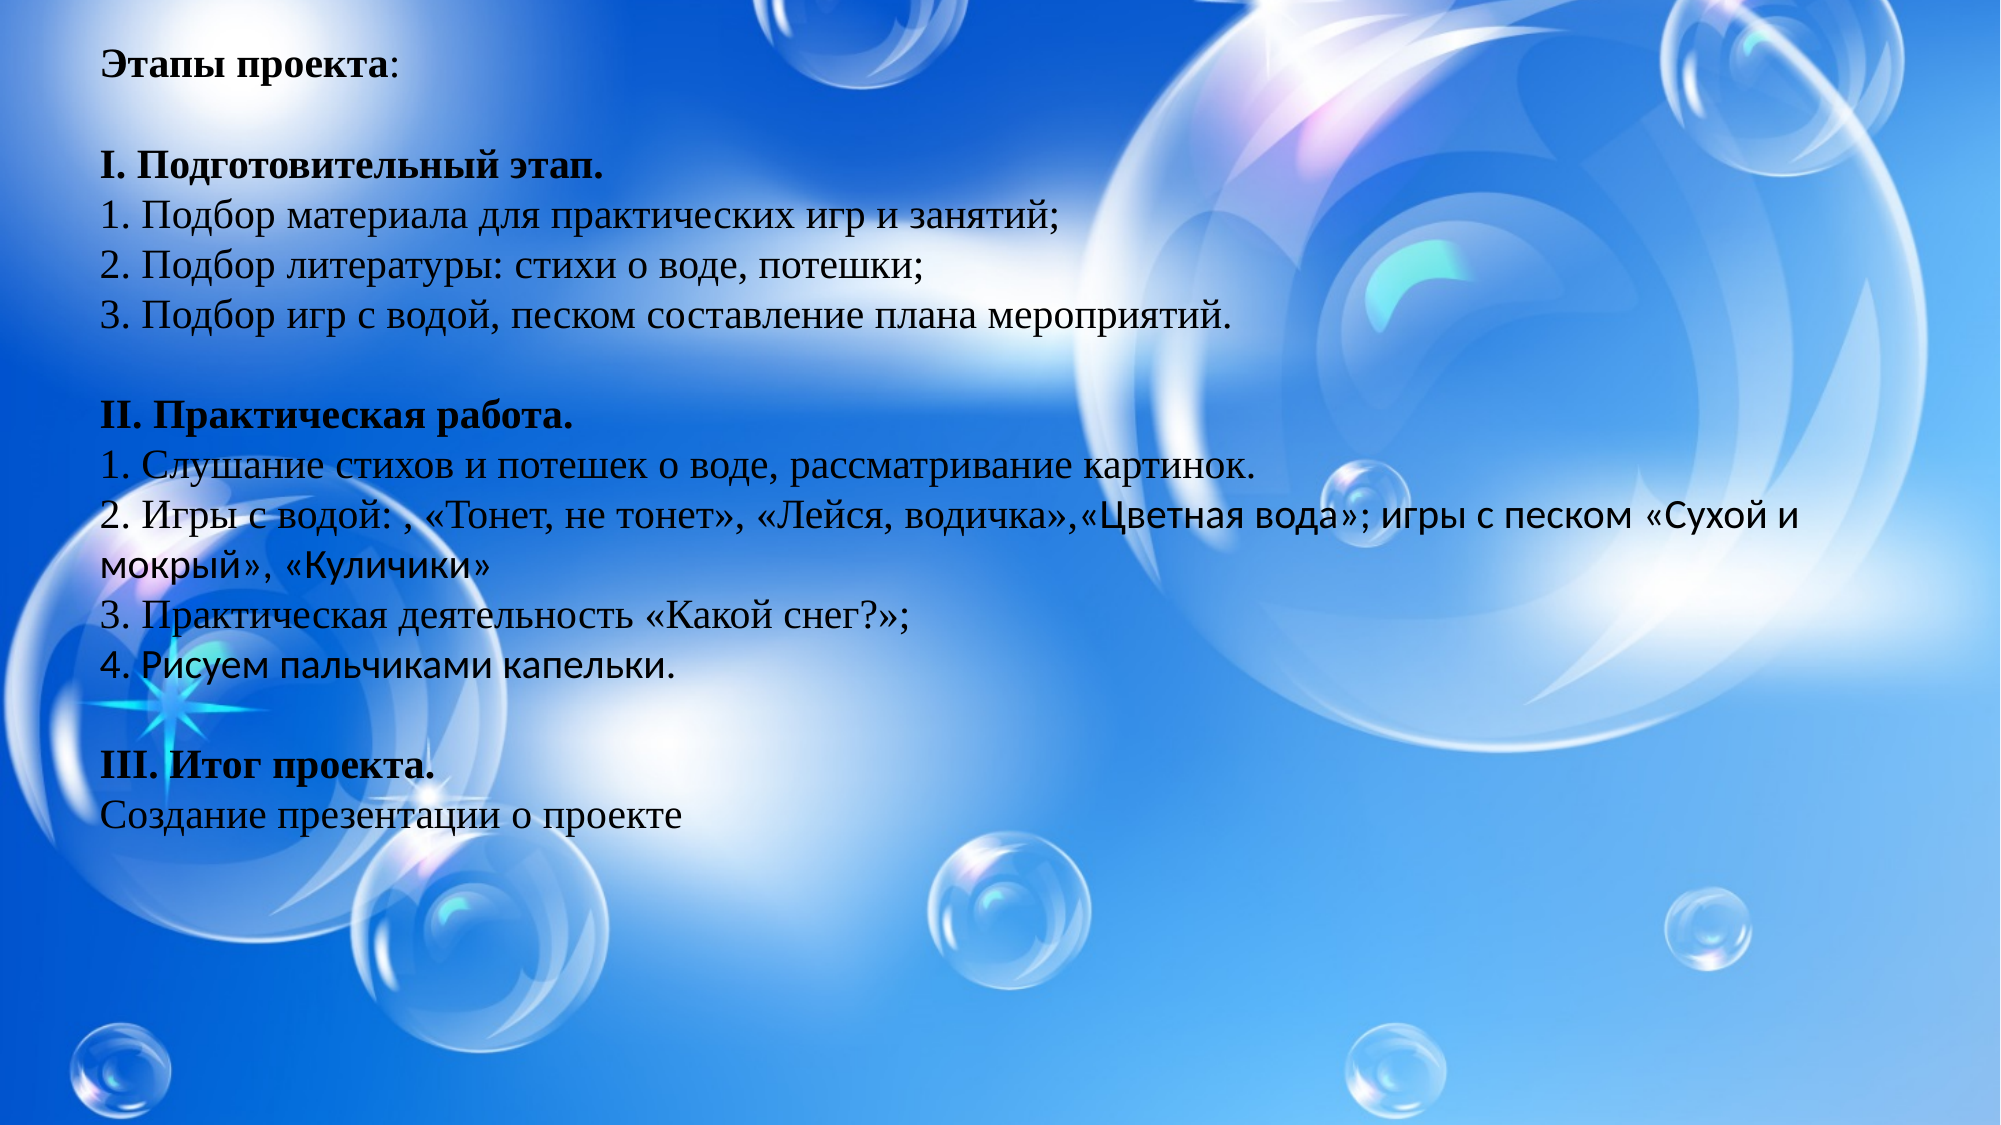

Этапы проекта:​
​
I. Подготовительный этап.​
1. Подбор материала для практических игр и занятий;​
2. Подбор литературы: стихи о воде, потешки;​
3. Подбор игр с водой, песком составление плана мероприятий.​
II. Практическая работа.​
1. Слушание стихов и потешек о воде, рассматривание картинок.
2. Игры с водой: , «Тонет, не тонет», «Лейся, водичка»,«Цветная вода»; игры с песком «Сухой и мокрый», «Куличики»
3. Практическая деятельность «Какой снег?»;
4. Рисуем пальчиками капельки.
III. Итог проекта.​
Создание презентации о проекте​
​